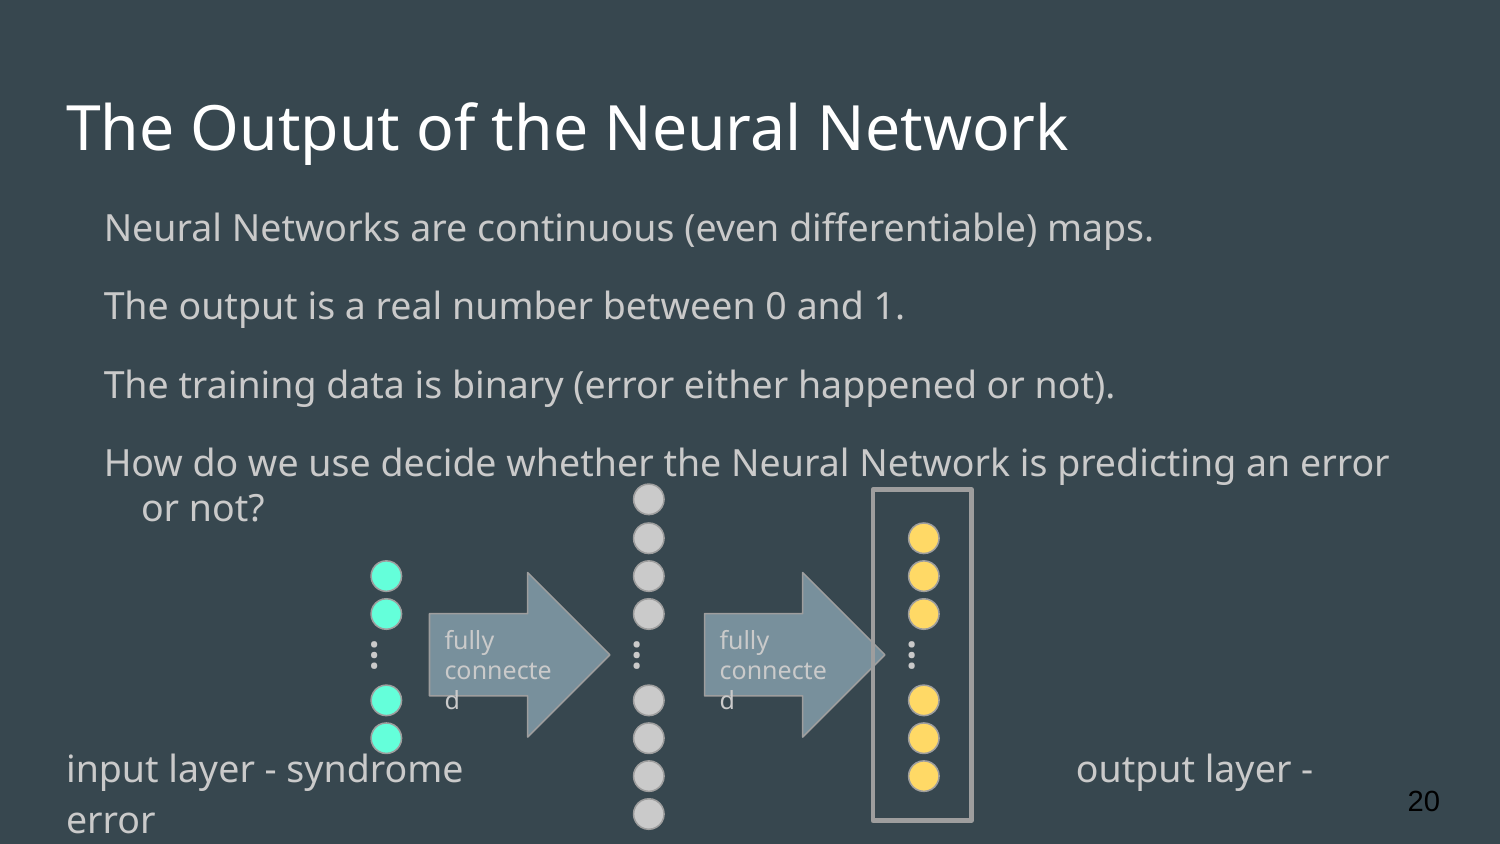

# The Output of the Neural Network
Neural Networks are continuous (even differentiable) maps.
The output is a real number between 0 and 1.
The training data is binary (error either happened or not).
How do we use decide whether the Neural Network is predicting an error or not?
fully connected
fully connected
…
…
…
input layer - syndrome output layer - error
(L2 neurons per X or Z error type) (2L2 neurons per X or Z error type)